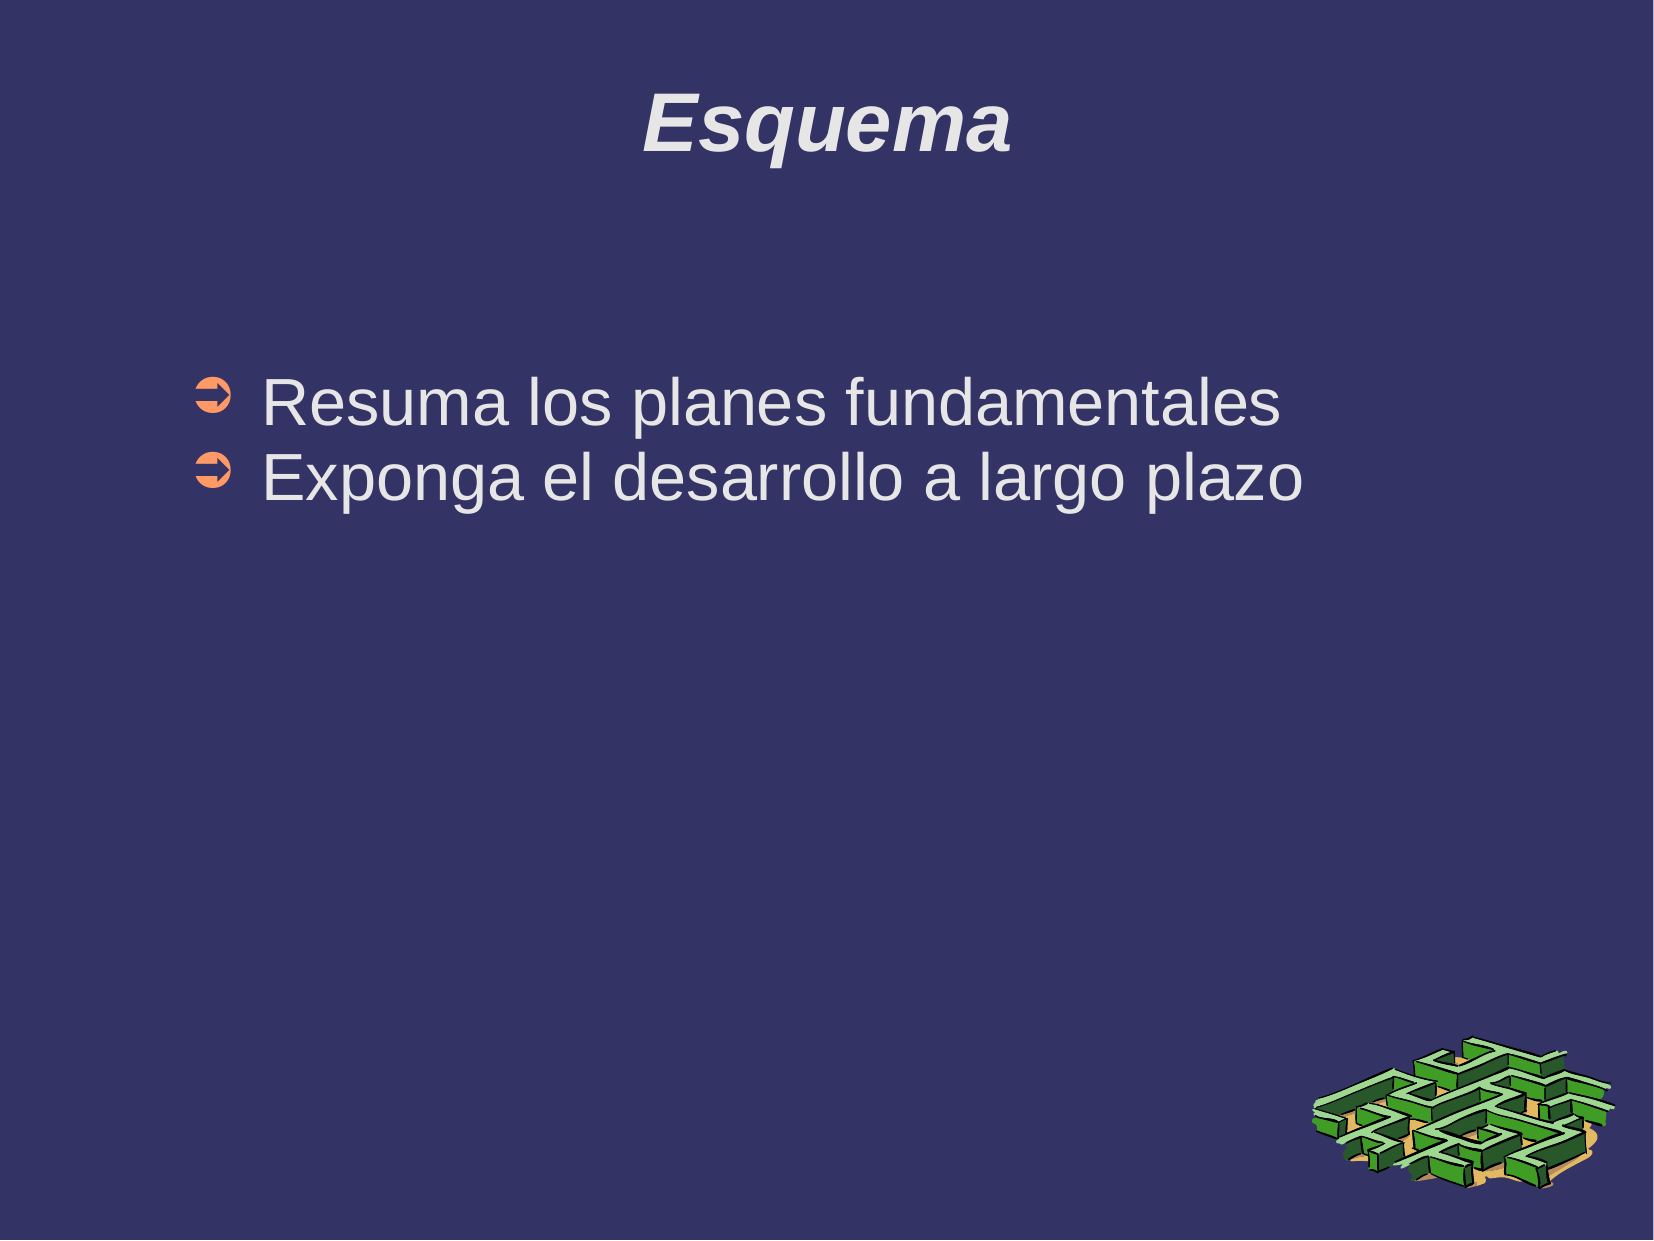

# Esquema
Resuma los planes fundamentales
Exponga el desarrollo a largo plazo